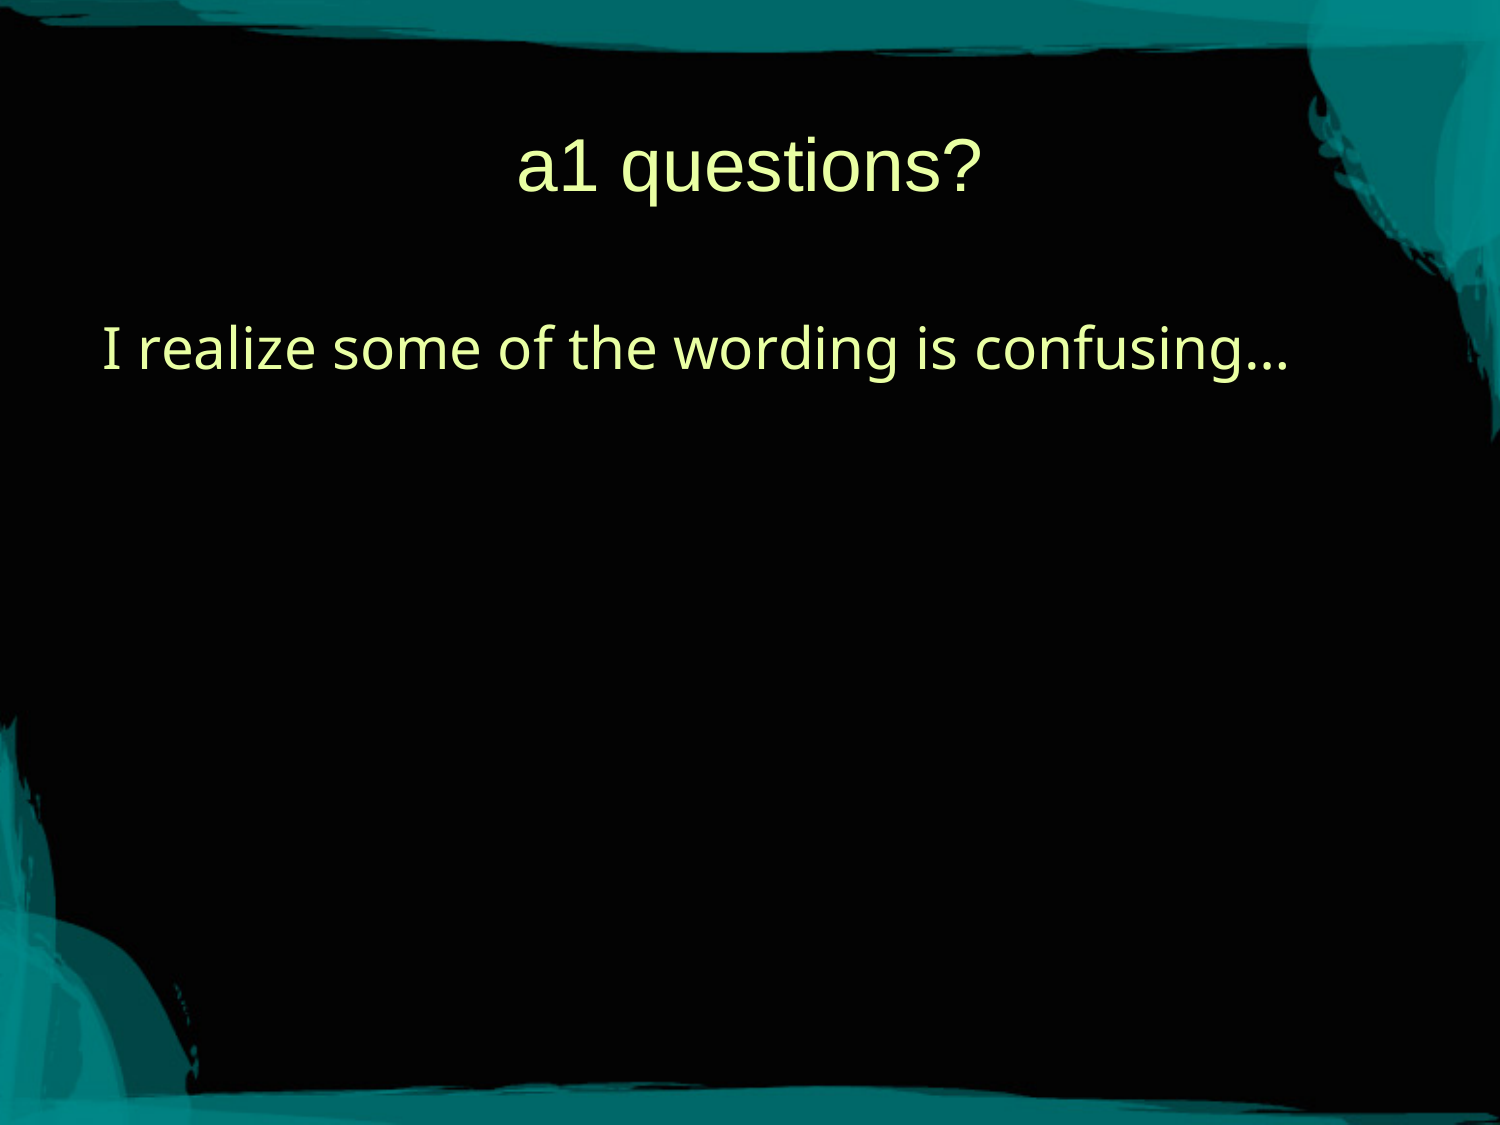

# a1 questions?
I realize some of the wording is confusing…